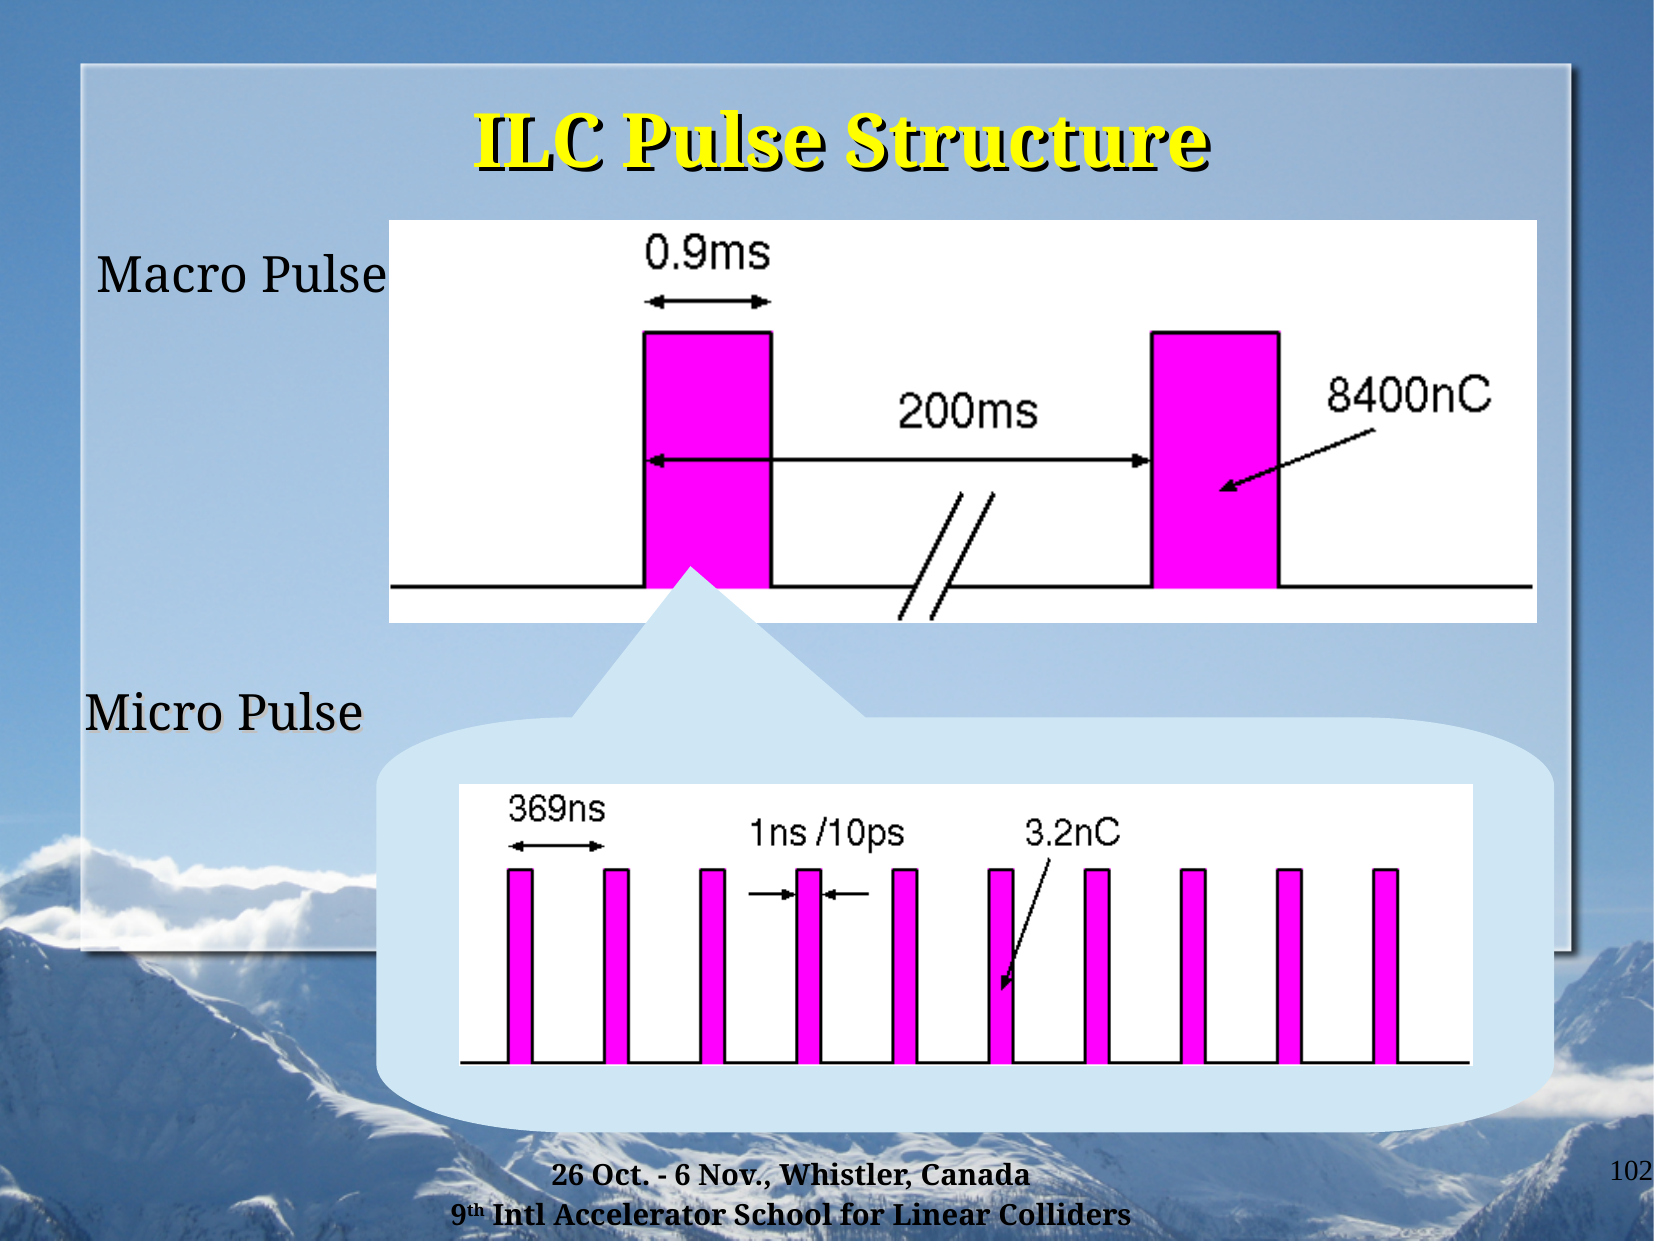

# ILC Pulse Structure
Macro Pulse
Micro Pulse
102